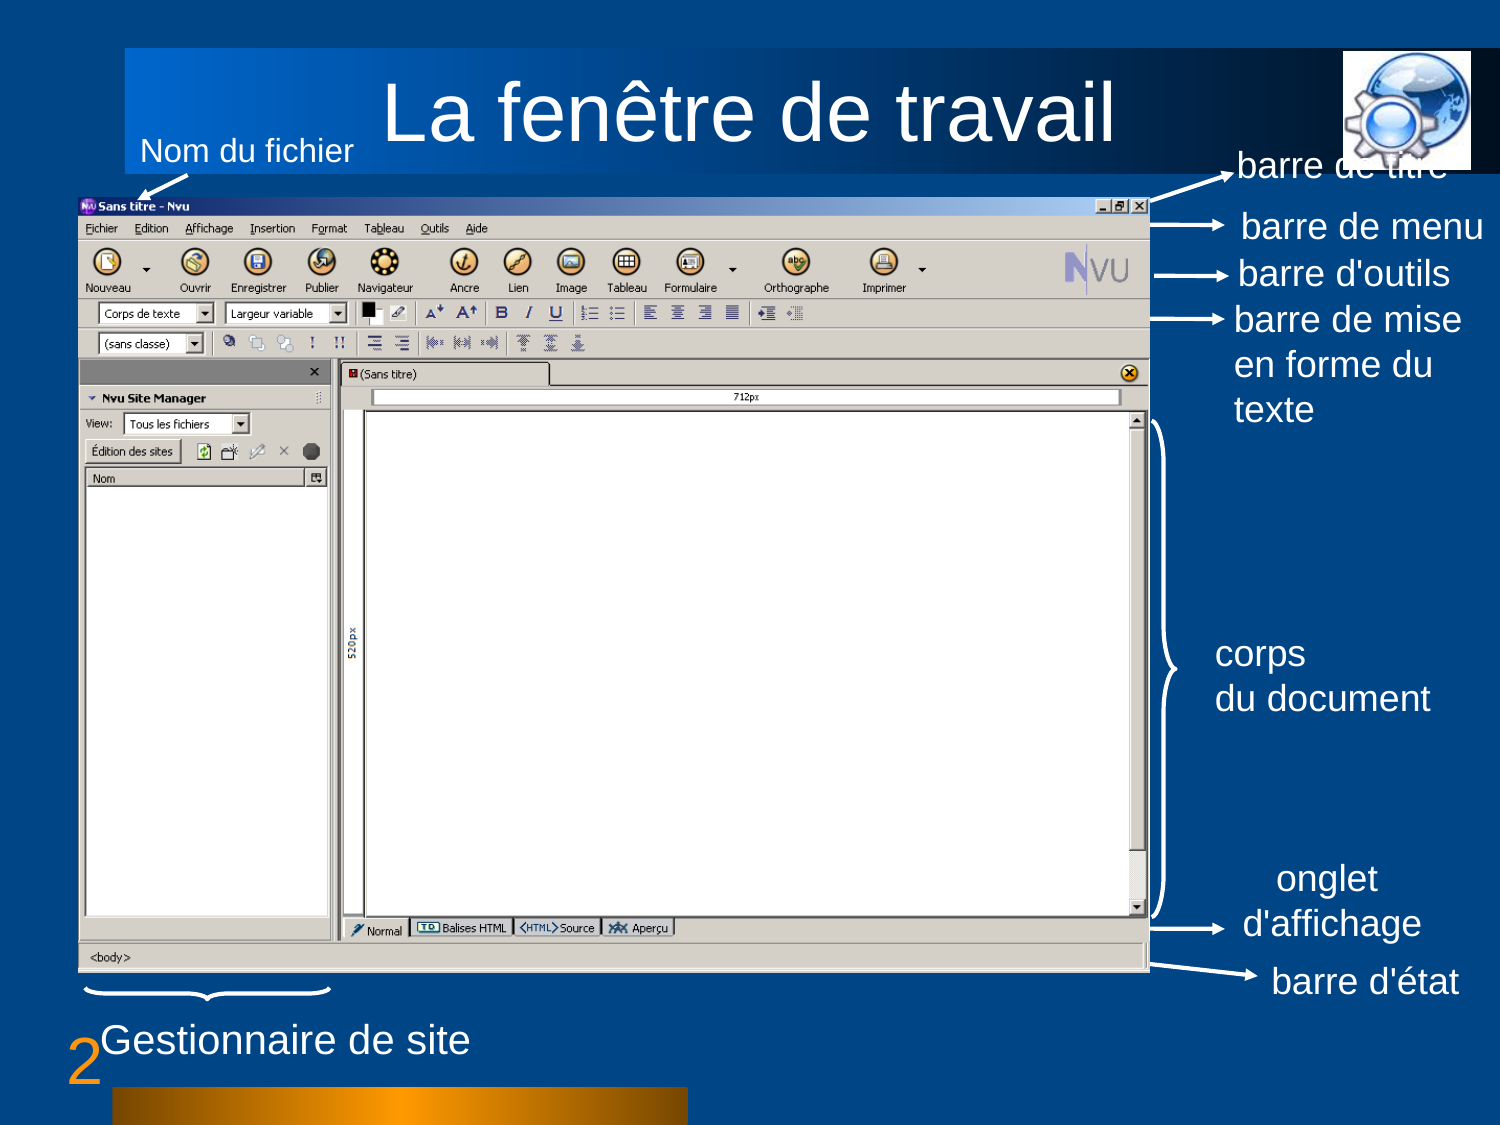

# La fenêtre de travail
Nom du fichier
barre de titre
barre de menu
barre d'outils
barre de mise
en forme du
texte
corps
du document
onglet
d'affichage
barre d'état
Gestionnaire de site